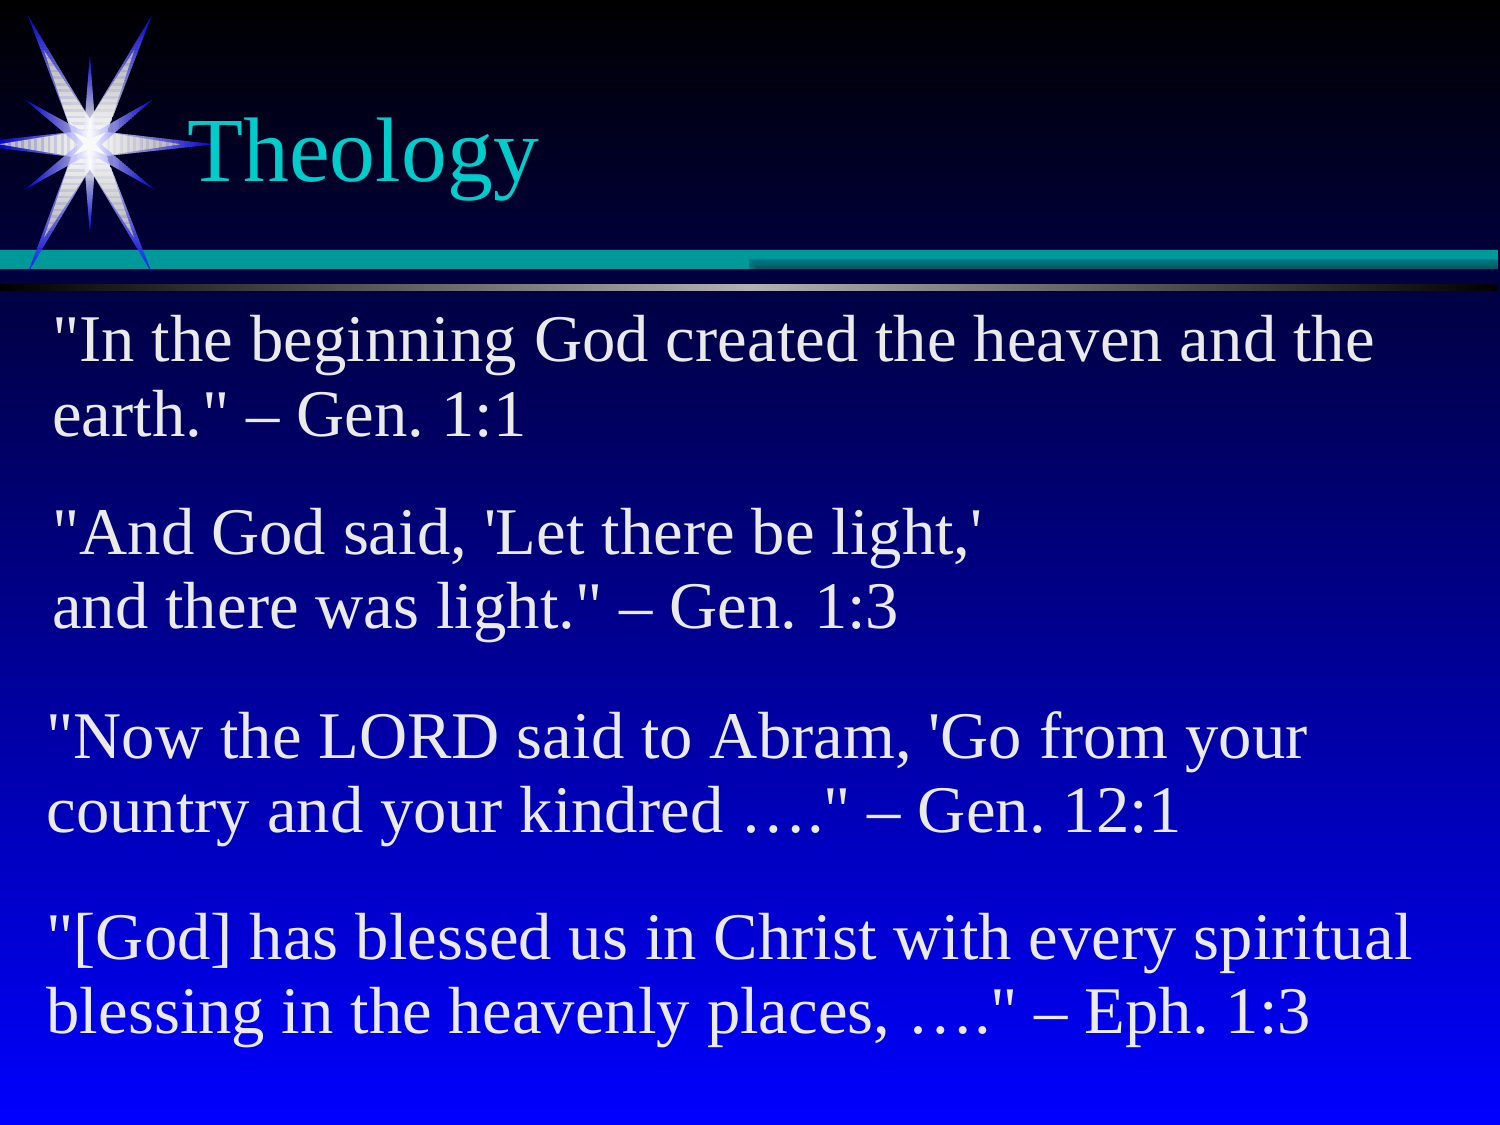

# Theology
"In the beginning God created the heaven and the earth." – Gen. 1:1
"And God said, 'Let there be light,'
and there was light." – Gen. 1:3
"Now the LORD said to Abram, 'Go from your country and your kindred …." – Gen. 12:1
"[God] has blessed us in Christ with every spiritual blessing in the heavenly places, …." – Eph. 1:3